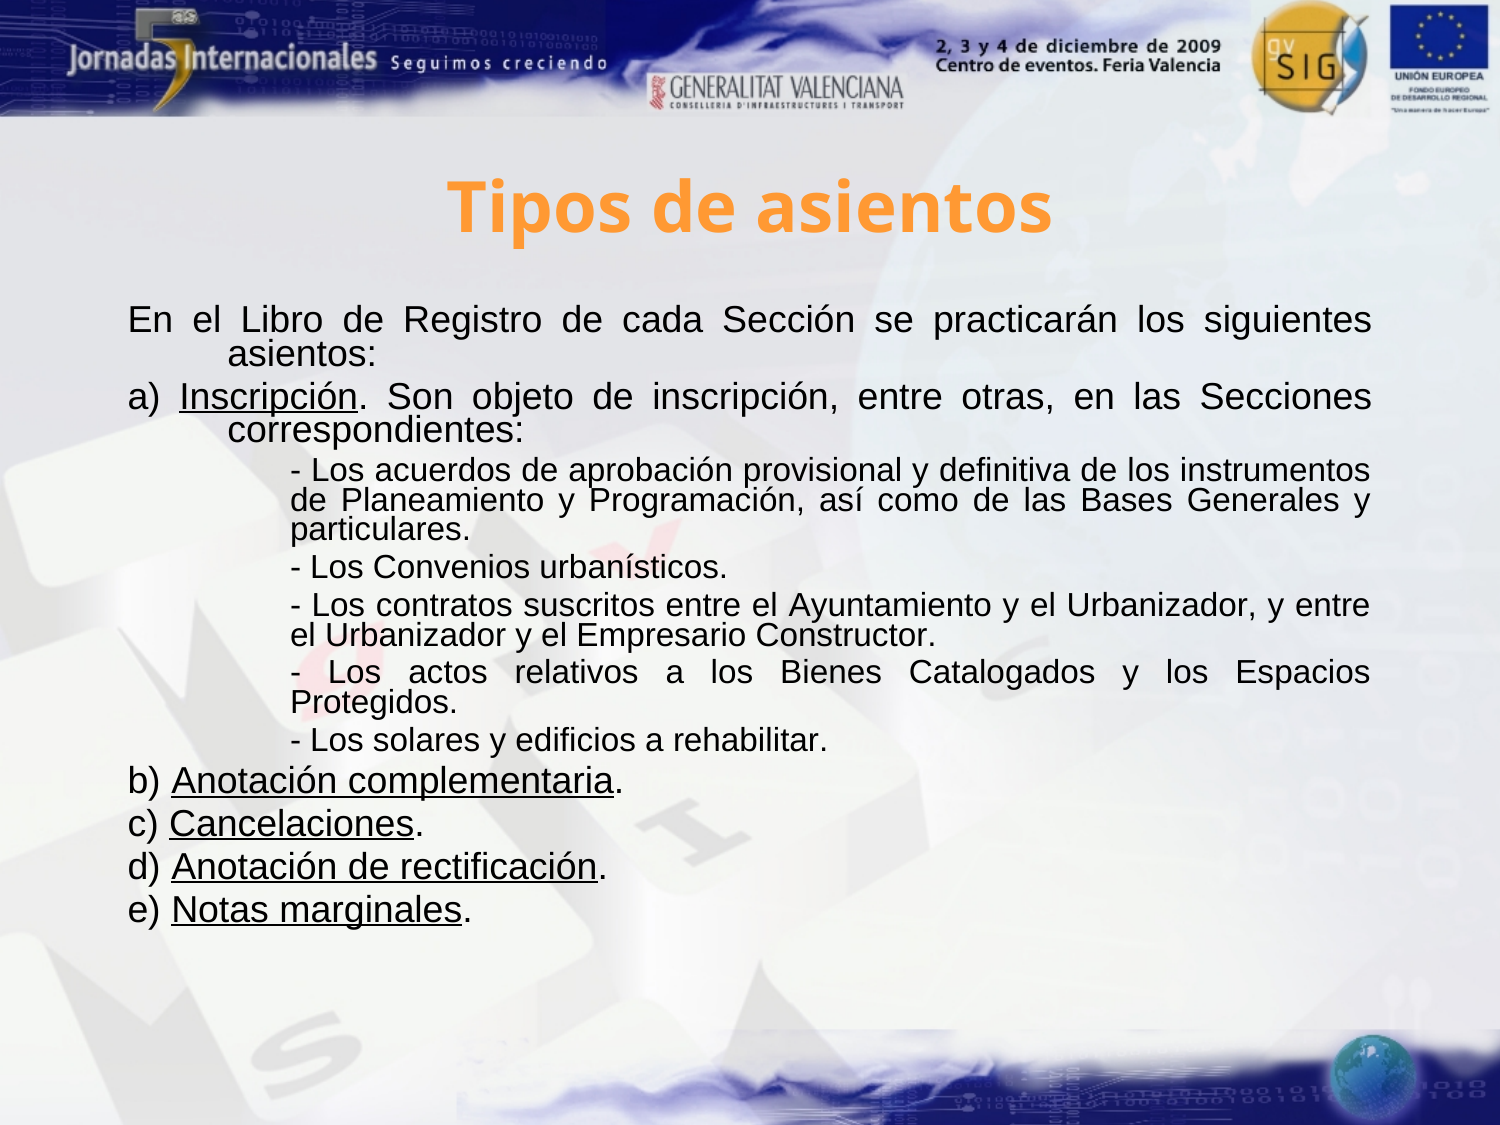

Tipos de asientos
# En el Libro de Registro de cada Sección se practicarán los siguientes asientos:
a) Inscripción. Son objeto de inscripción, entre otras, en las Secciones correspondientes:
	- Los acuerdos de aprobación provisional y definitiva de los instrumentos de Planeamiento y Programación, así como de las Bases Generales y particulares.
	- Los Convenios urbanísticos.
	- Los contratos suscritos entre el Ayuntamiento y el Urbanizador, y entre el Urbanizador y el Empresario Constructor.
	- Los actos relativos a los Bienes Catalogados y los Espacios Protegidos.
	- Los solares y edificios a rehabilitar.
b) Anotación complementaria.
c) Cancelaciones.
d) Anotación de rectificación.
e) Notas marginales.